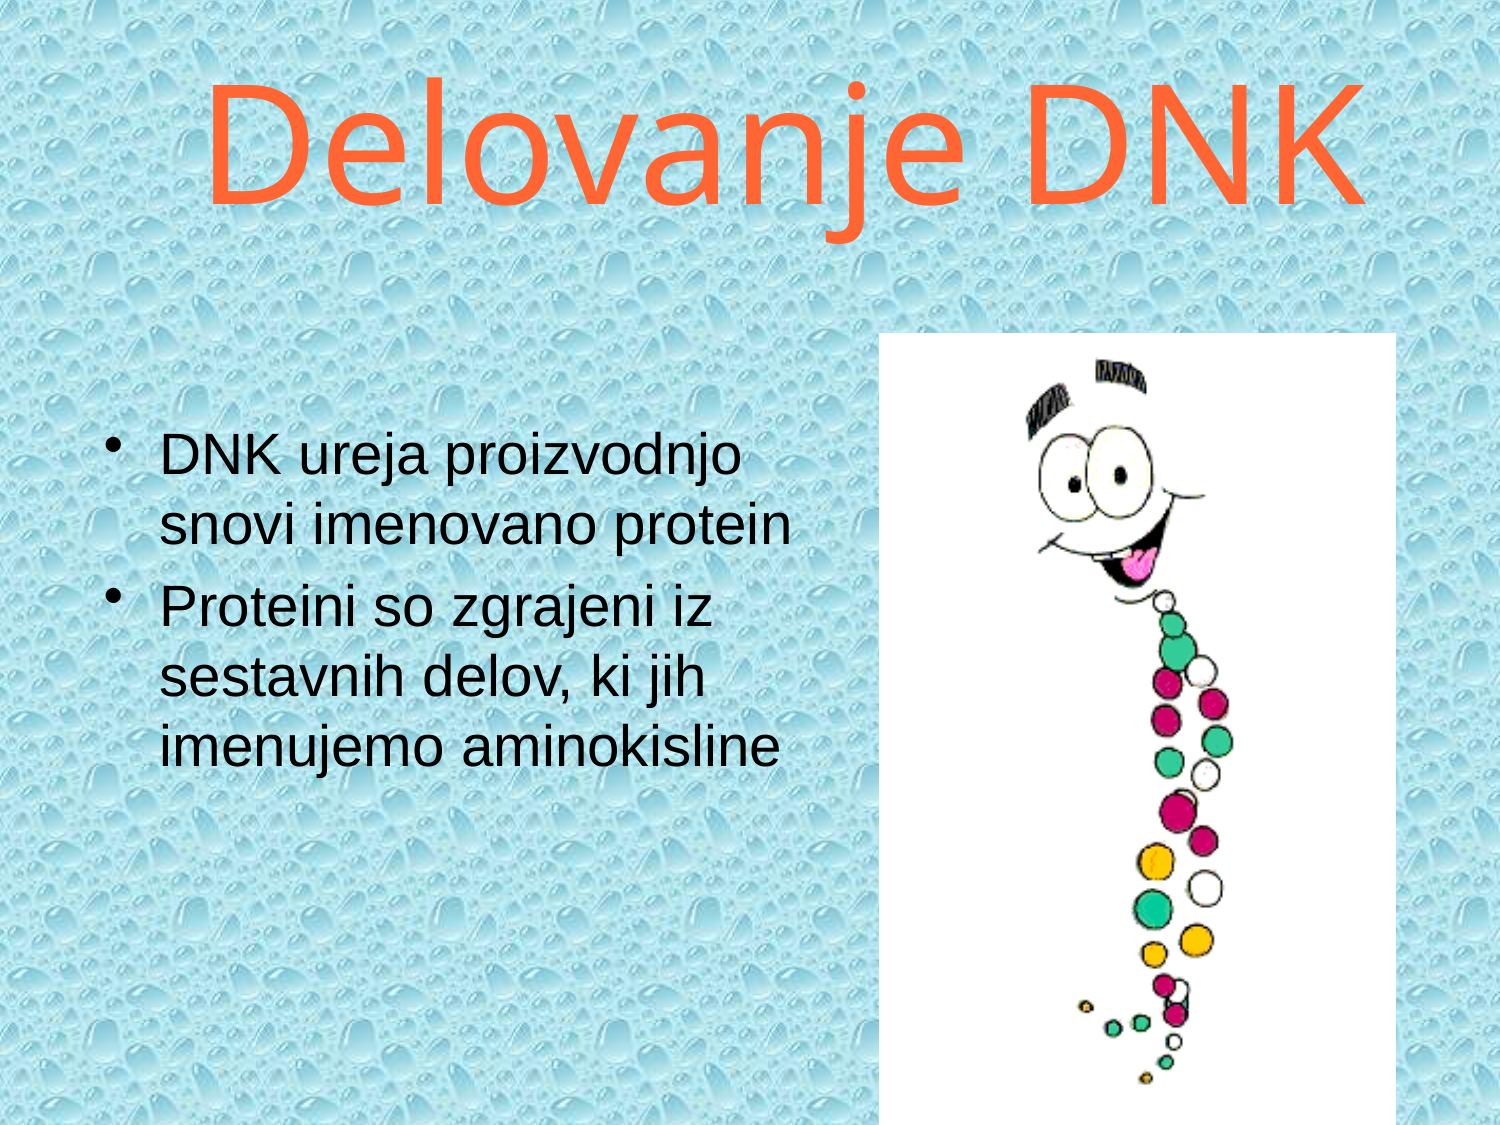

Delovanje DNK
# DNK ureja proizvodnjo snovi imenovano protein
Proteini so zgrajeni iz sestavnih delov, ki jih imenujemo aminokisline